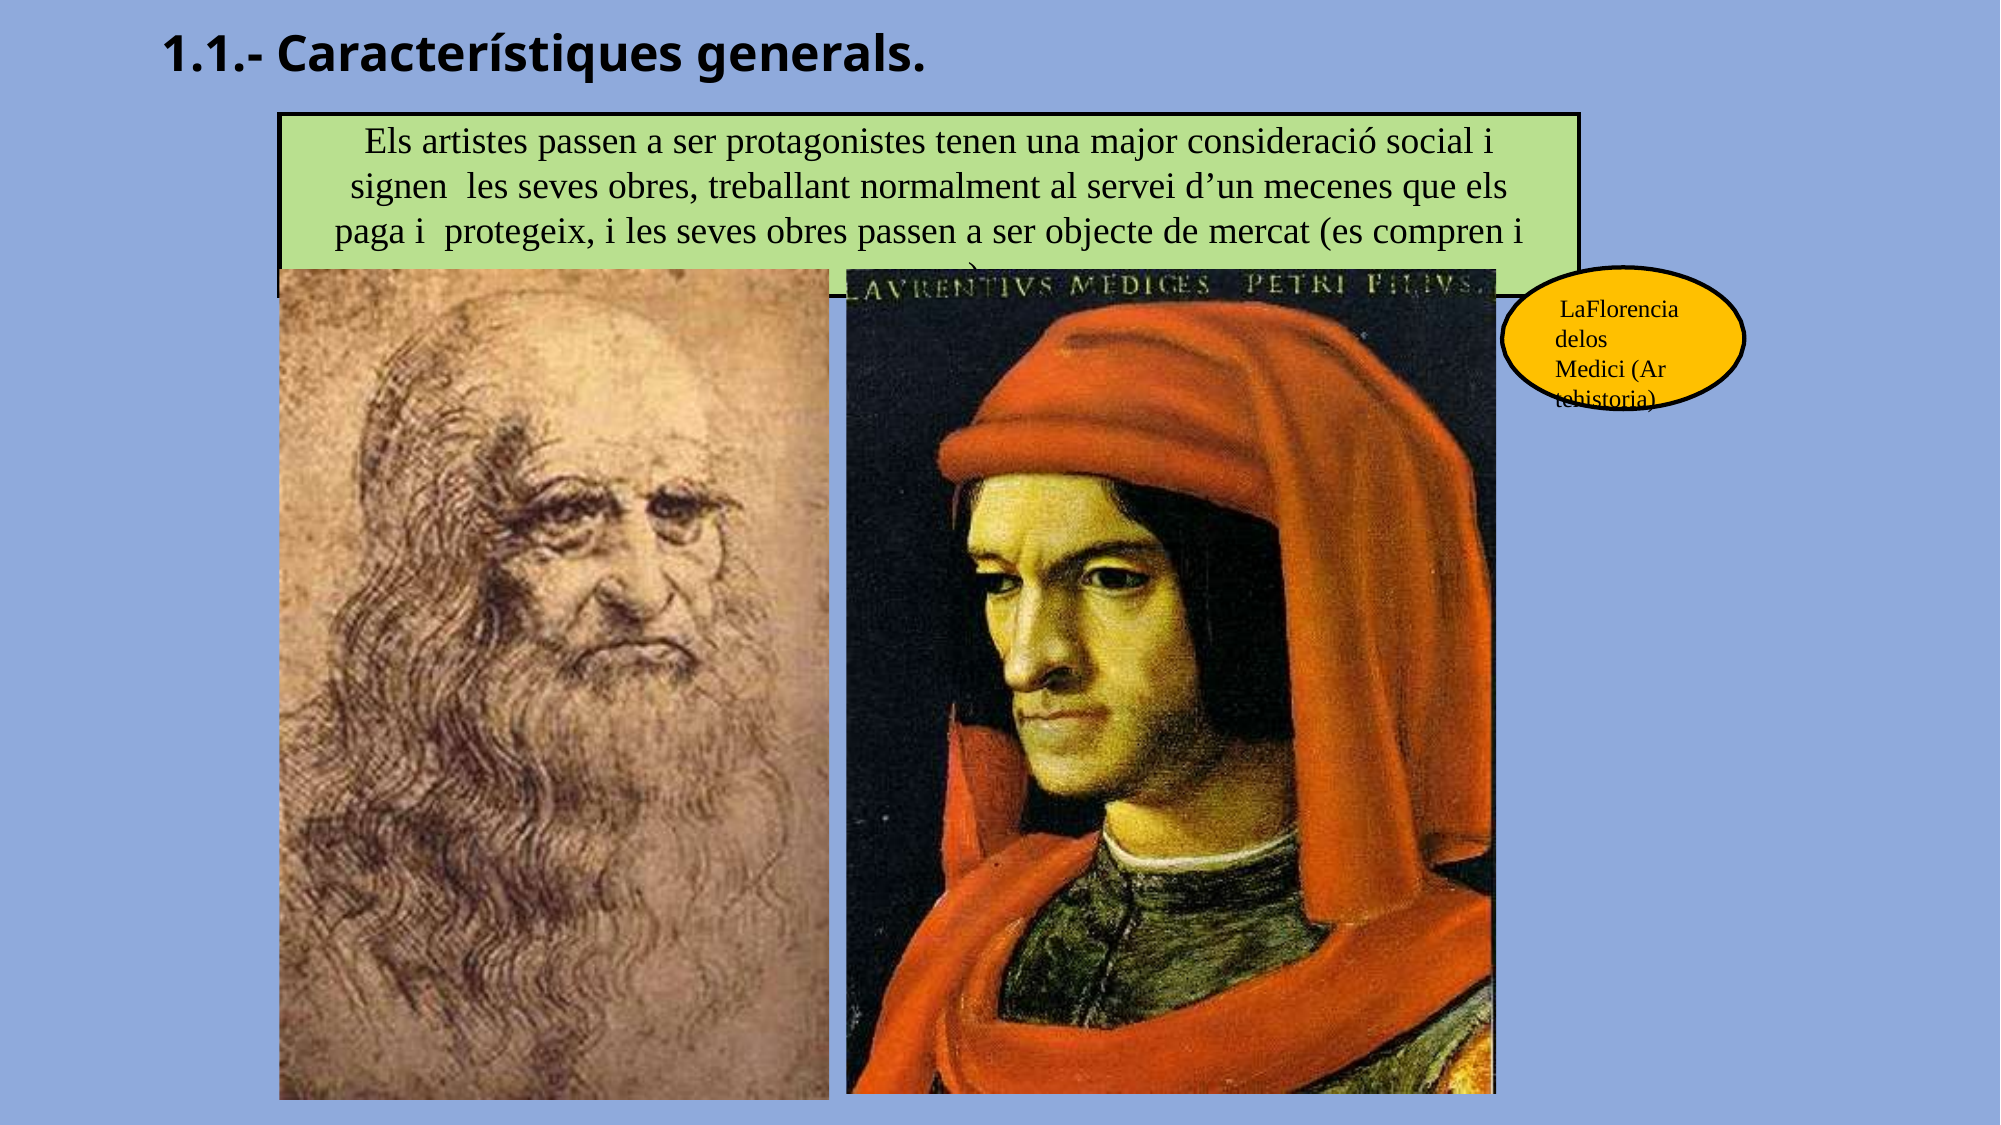

# 1.1.- Característiques generals.
Els artistes passen a ser protagonistes tenen una major consideració social i signen les seves obres, treballant normalment al servei d’un mecenes que els paga i protegeix, i les seves obres passen a ser objecte de mercat (es compren i venen)
LaFlorencia delosMedici (Artehistoria)